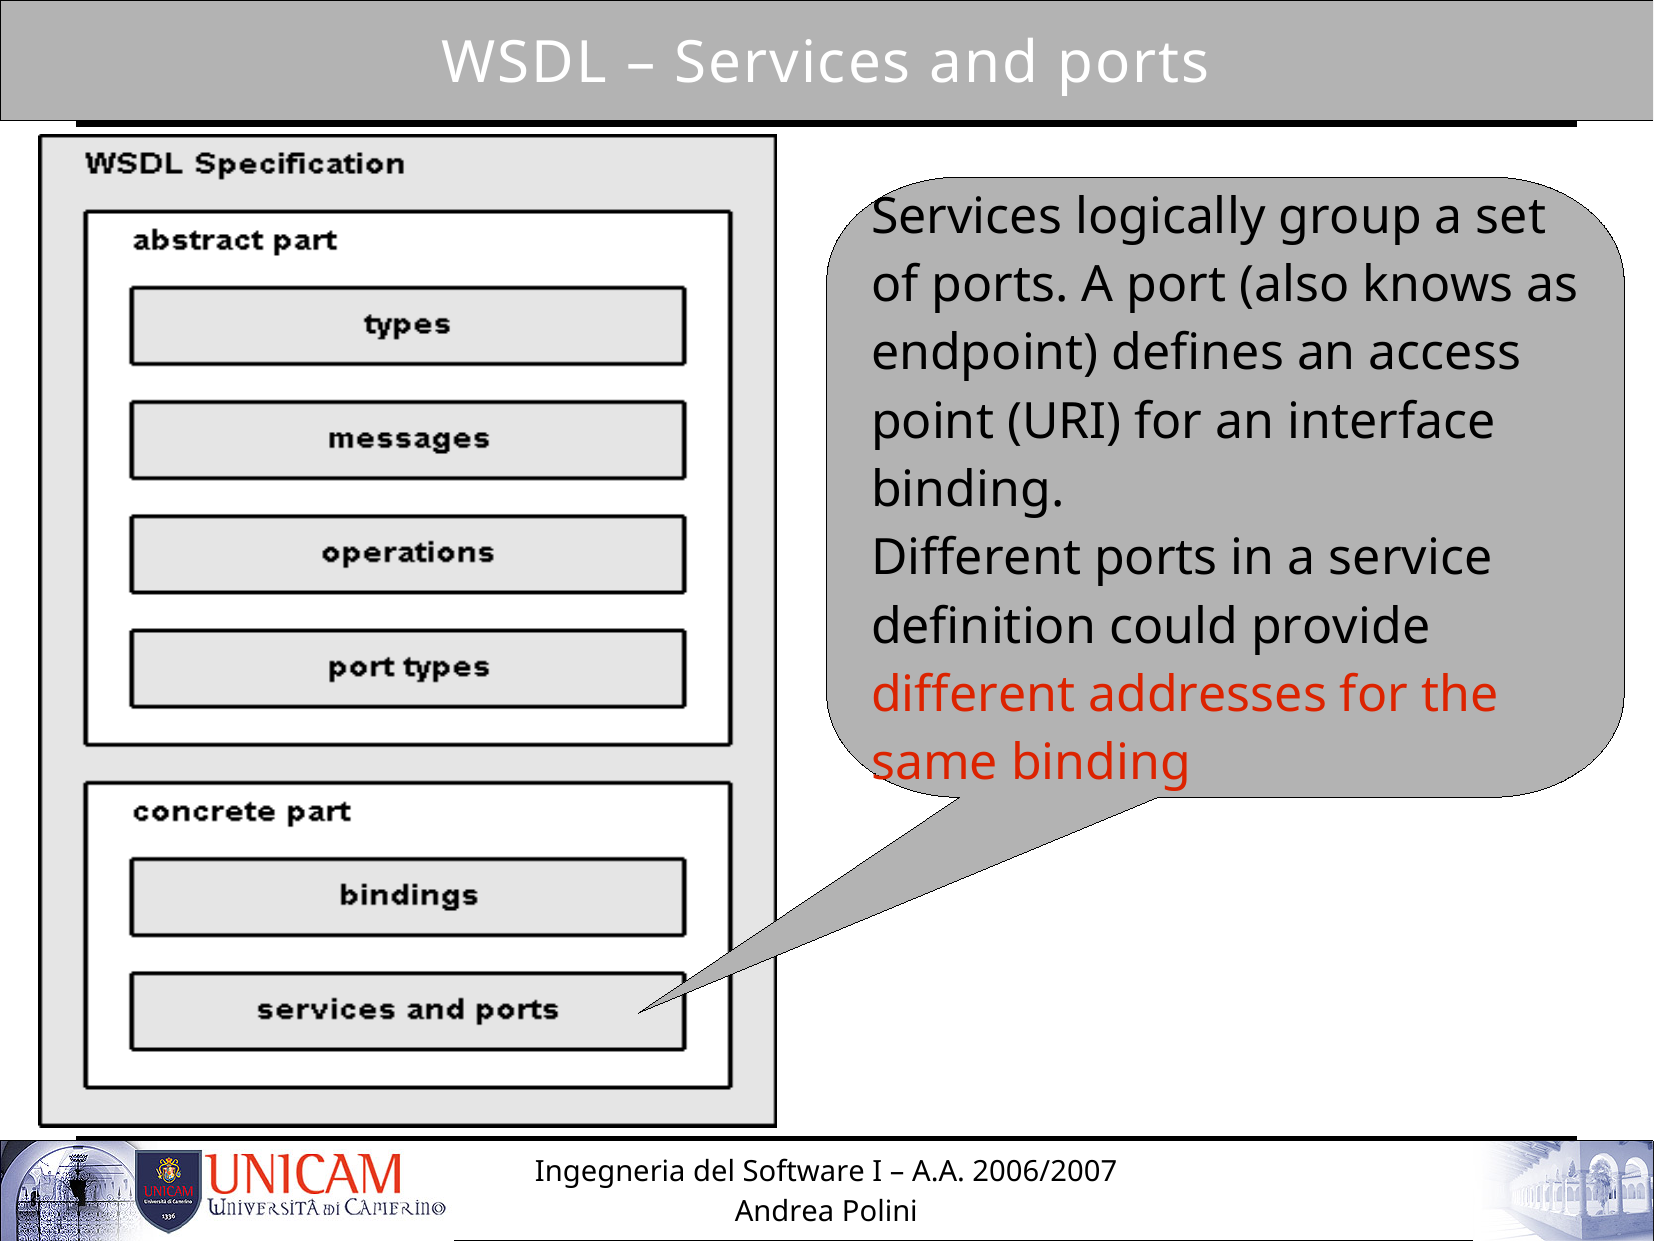

# WSDL – Services and ports
Services logically group a set of ports. A port (also knows as endpoint) defines an access point (URI) for an interface binding.
Different ports in a service definition could provide different addresses for the same binding